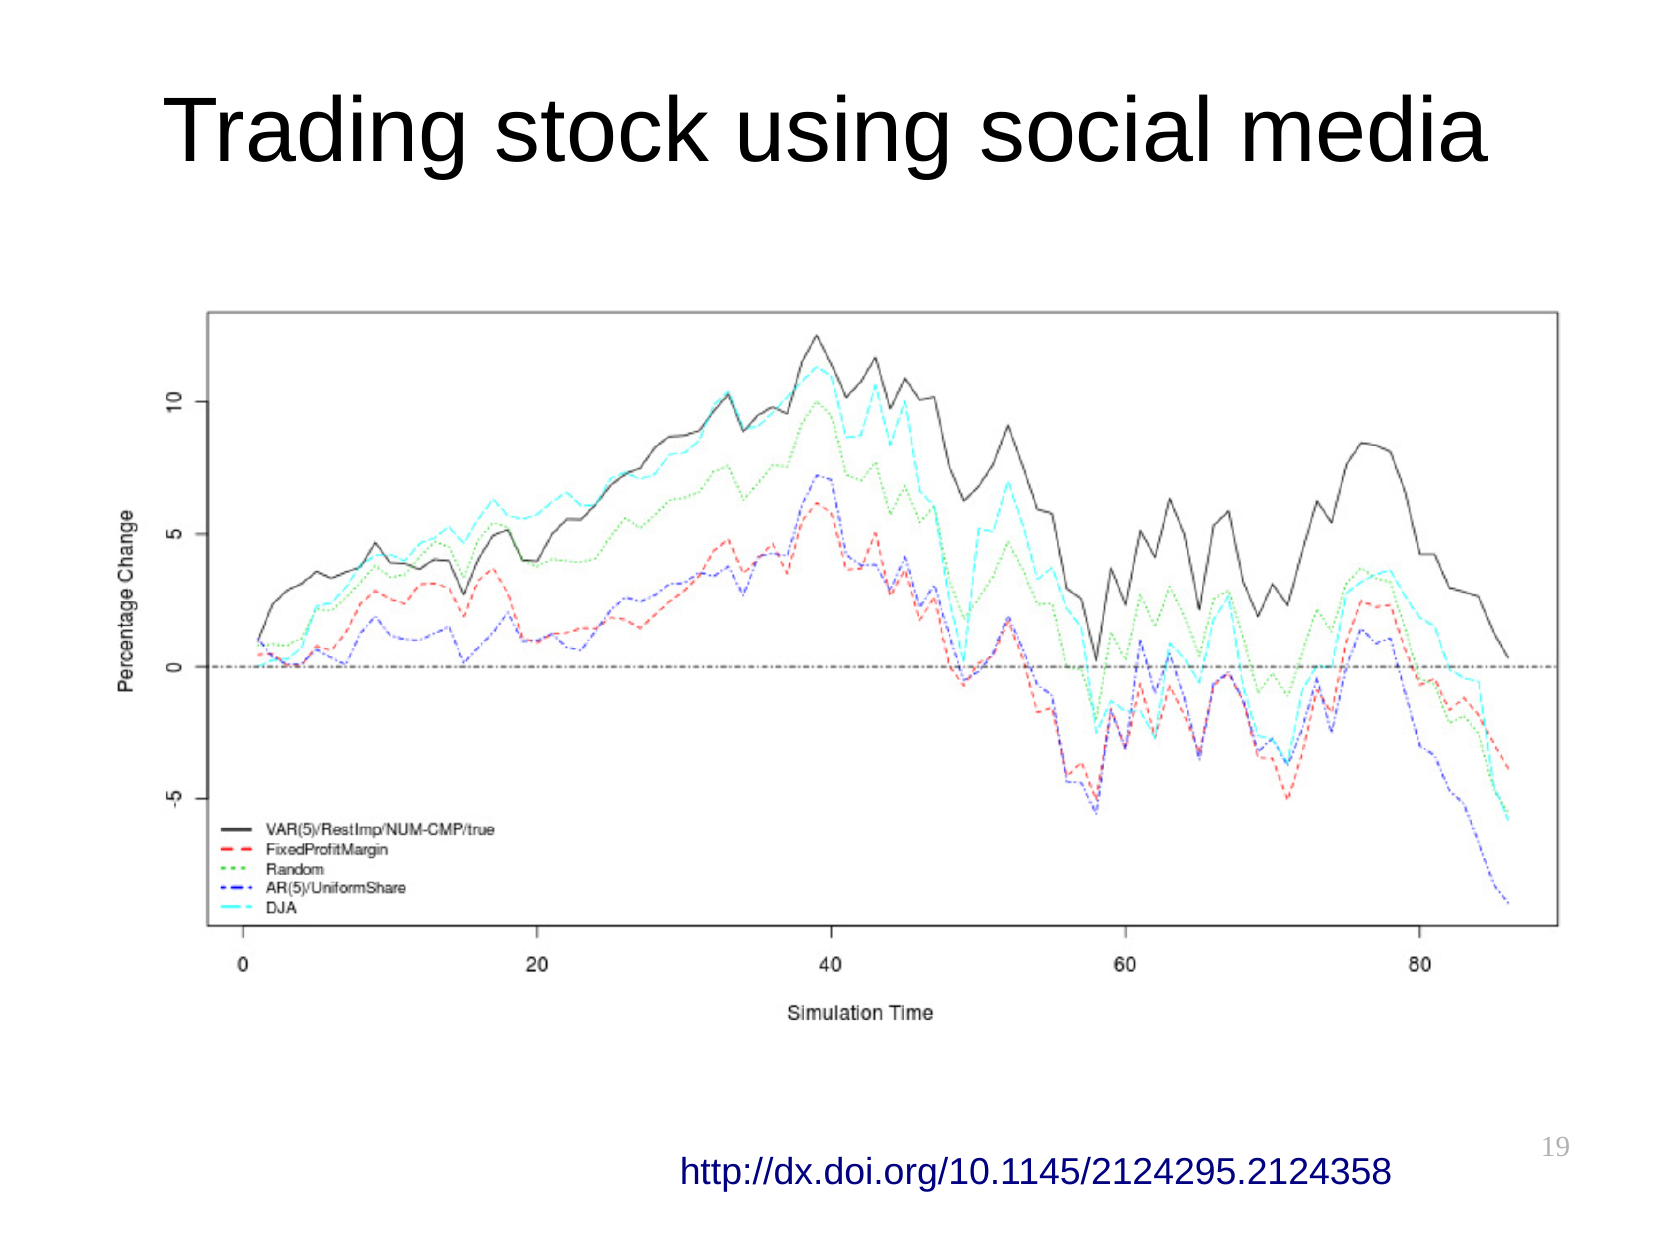

# Trading stock using social media
19
http://dx.doi.org/10.1145/2124295.2124358